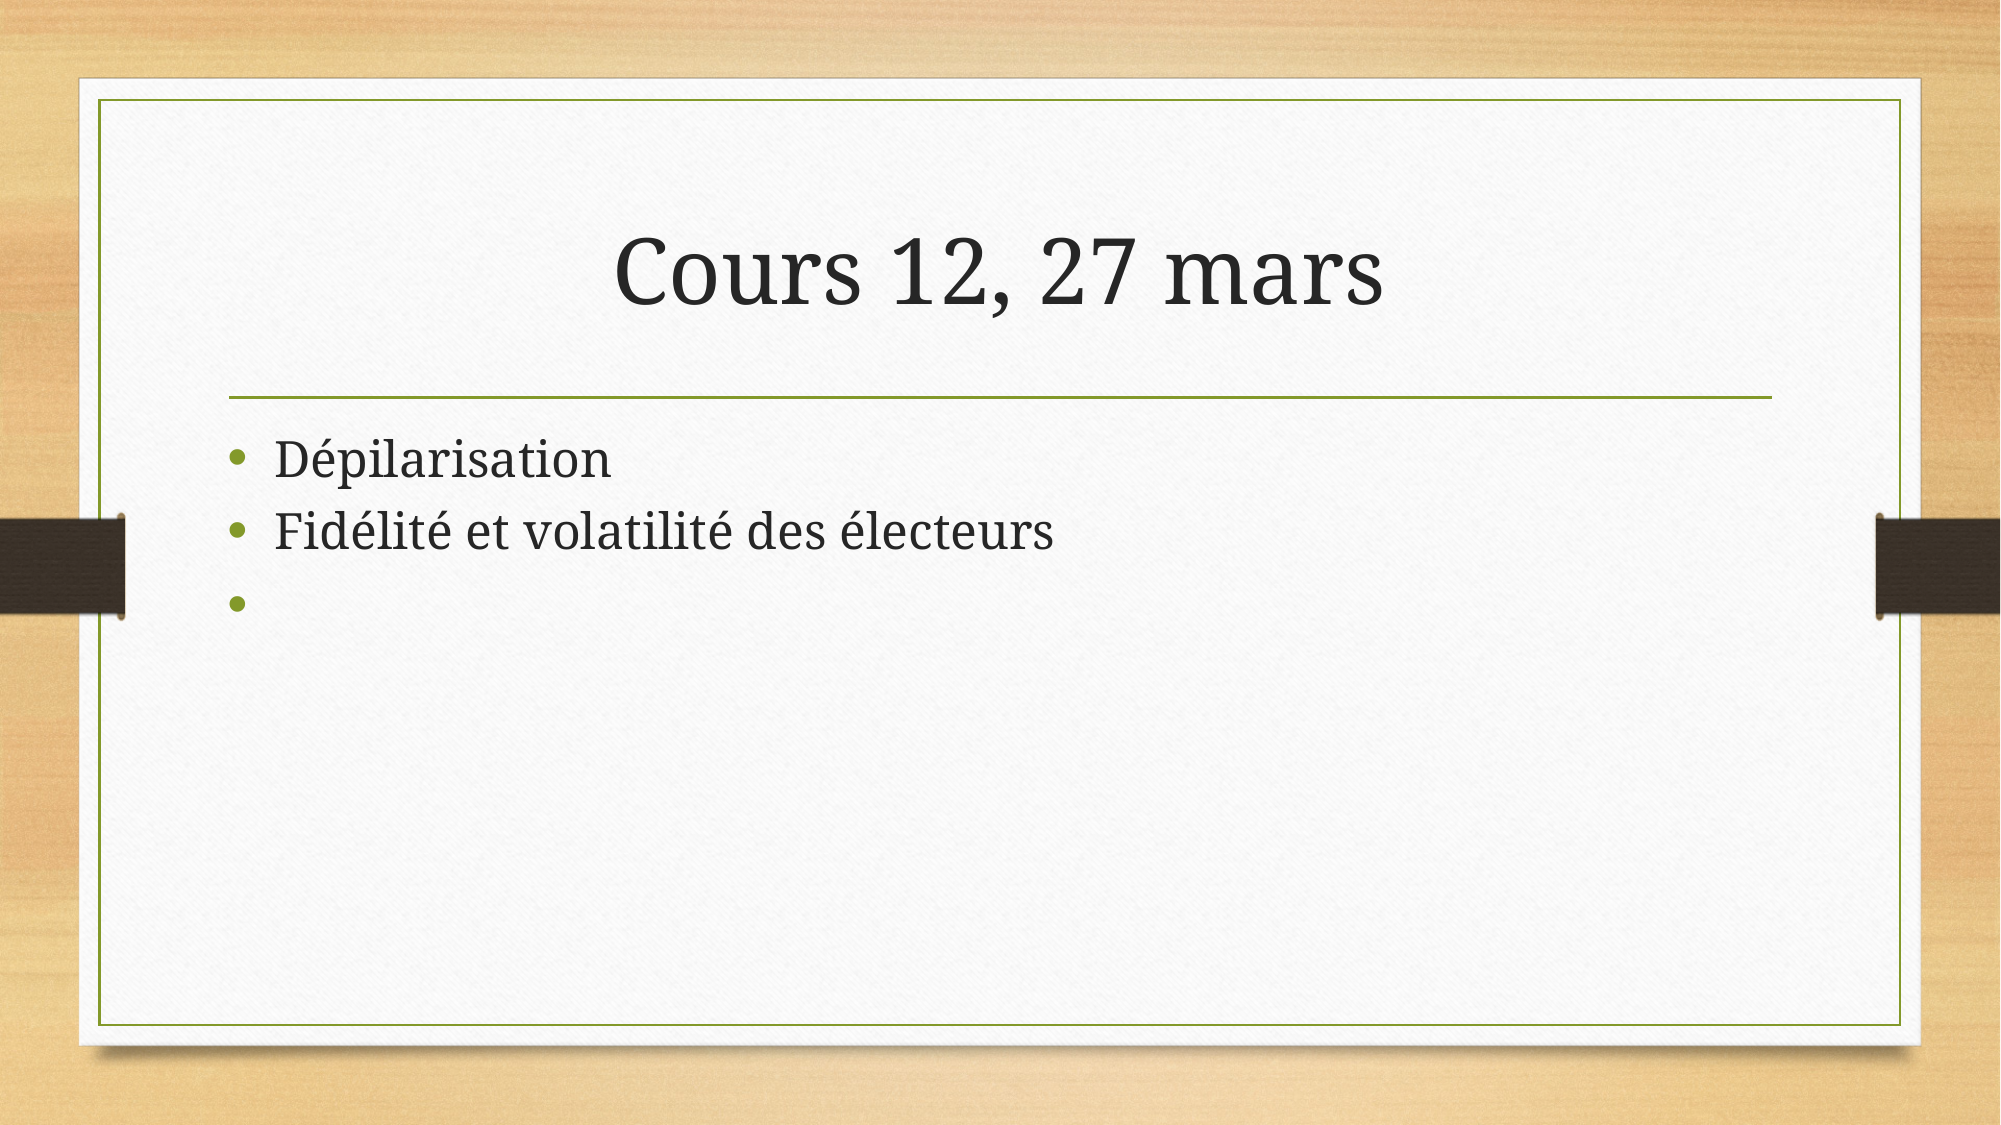

# Cours 12, 27 mars
Dépilarisation
Fidélité et volatilité des électeurs